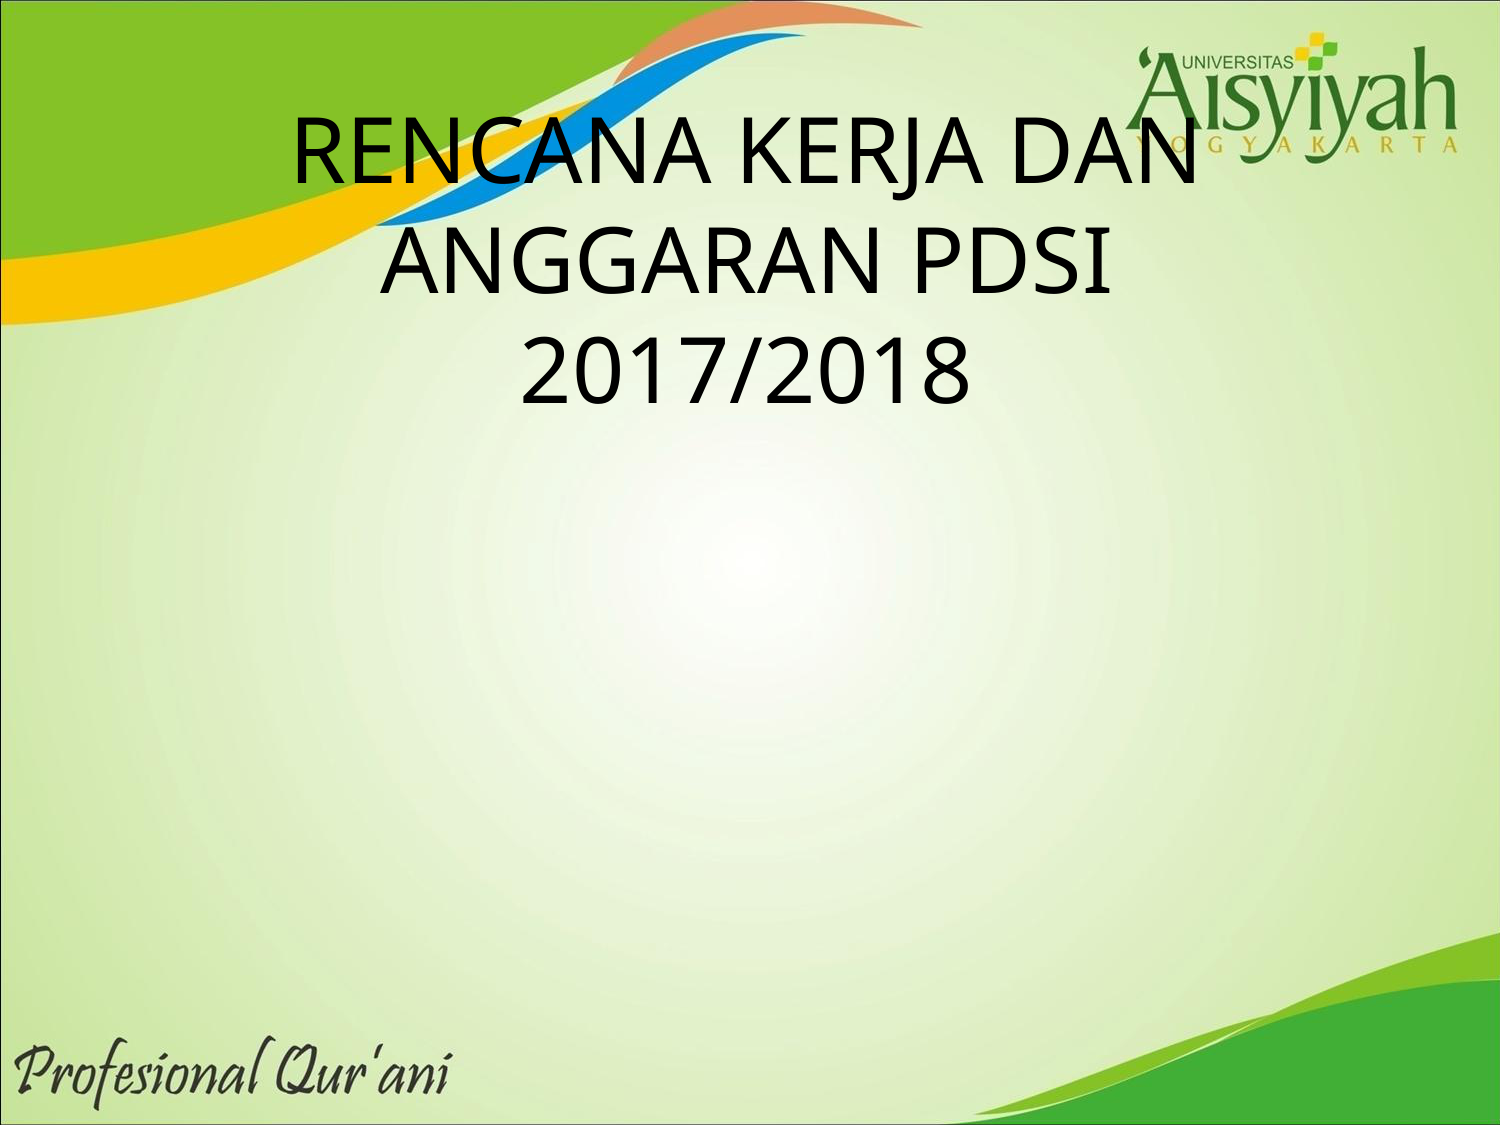

# RENCANA KERJA DAN ANGGARAN PDSI 2017/2018